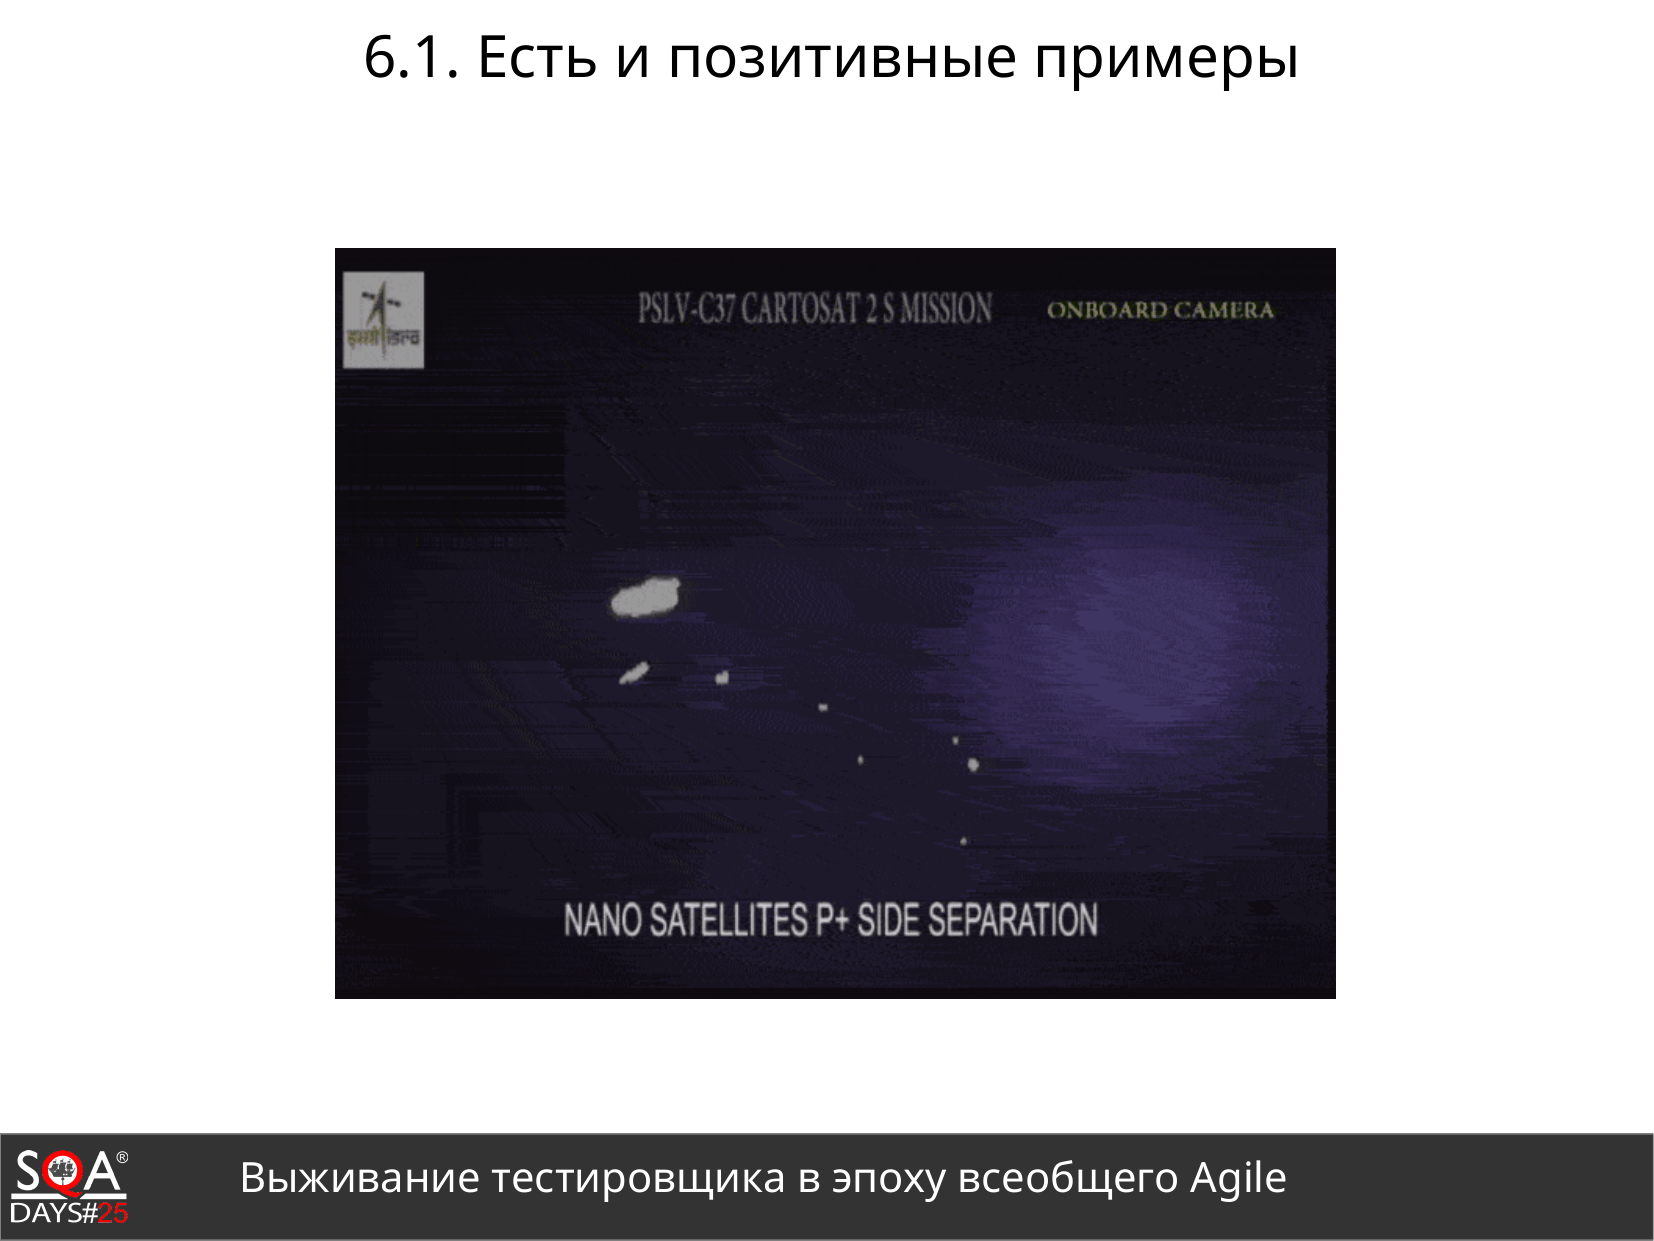

6.1. Есть и позитивные примеры
Выживание тестировщика в эпоху всеобщего Agile